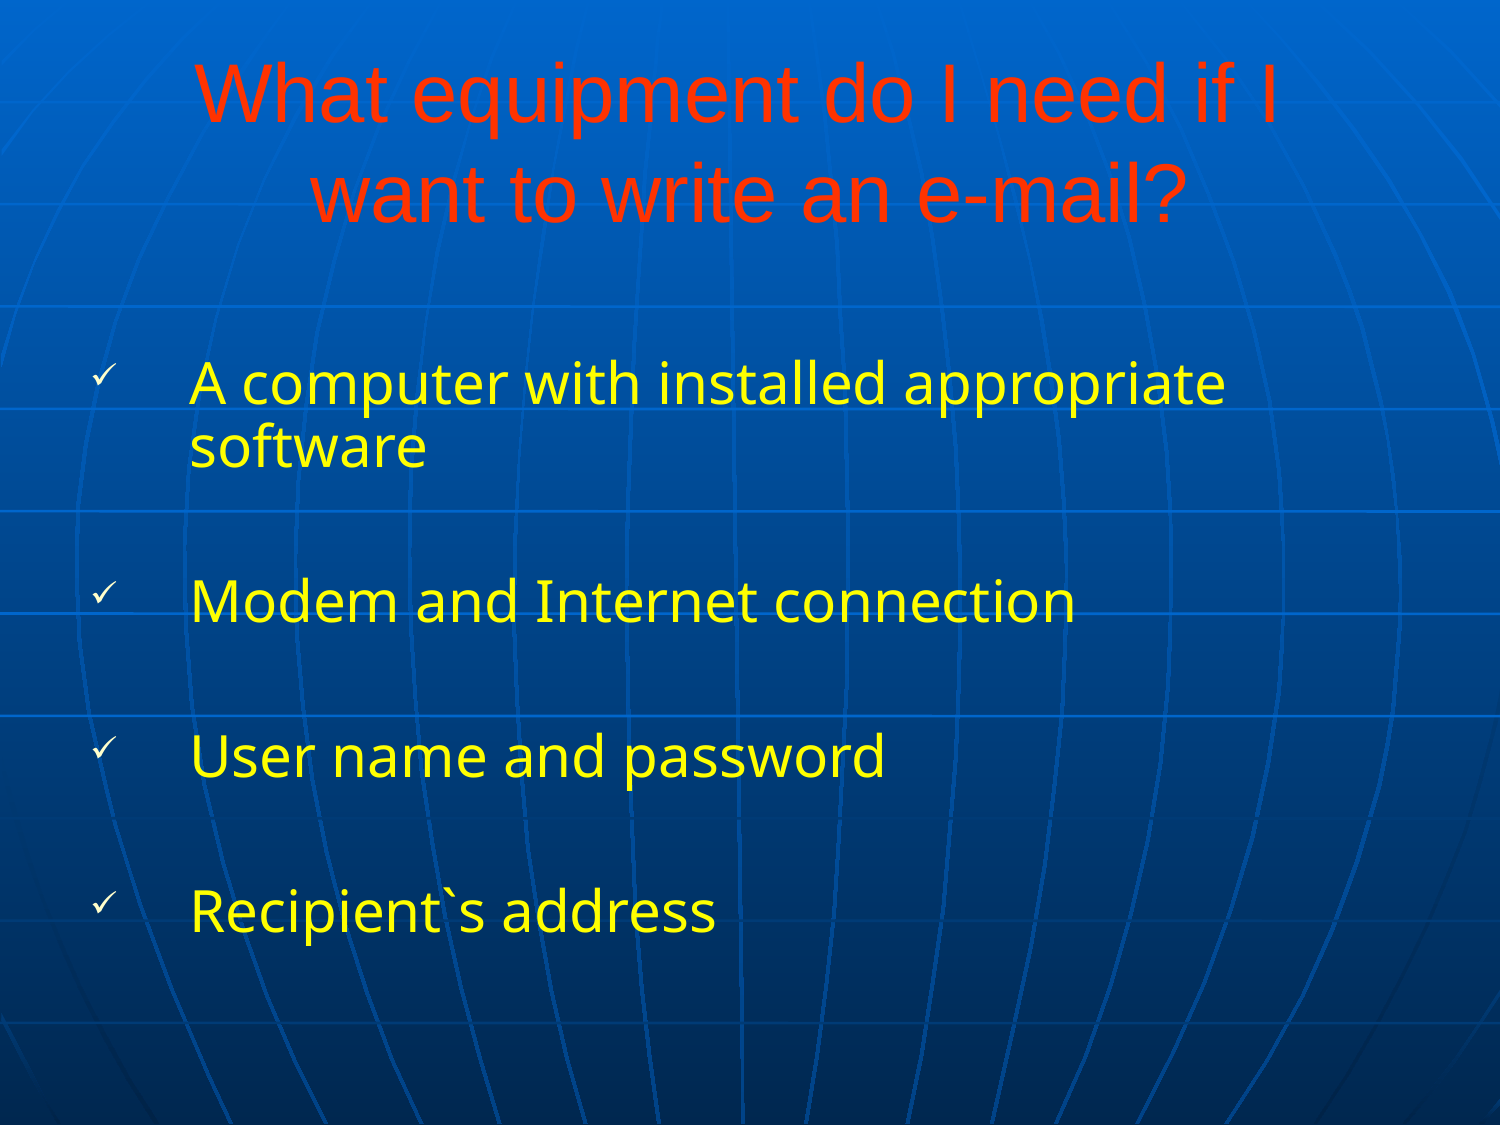

# What equipment do I need if I want to write an e-mail?
A computer with installed appropriate software
Modem and Internet connection
User name and password
Recipient`s address